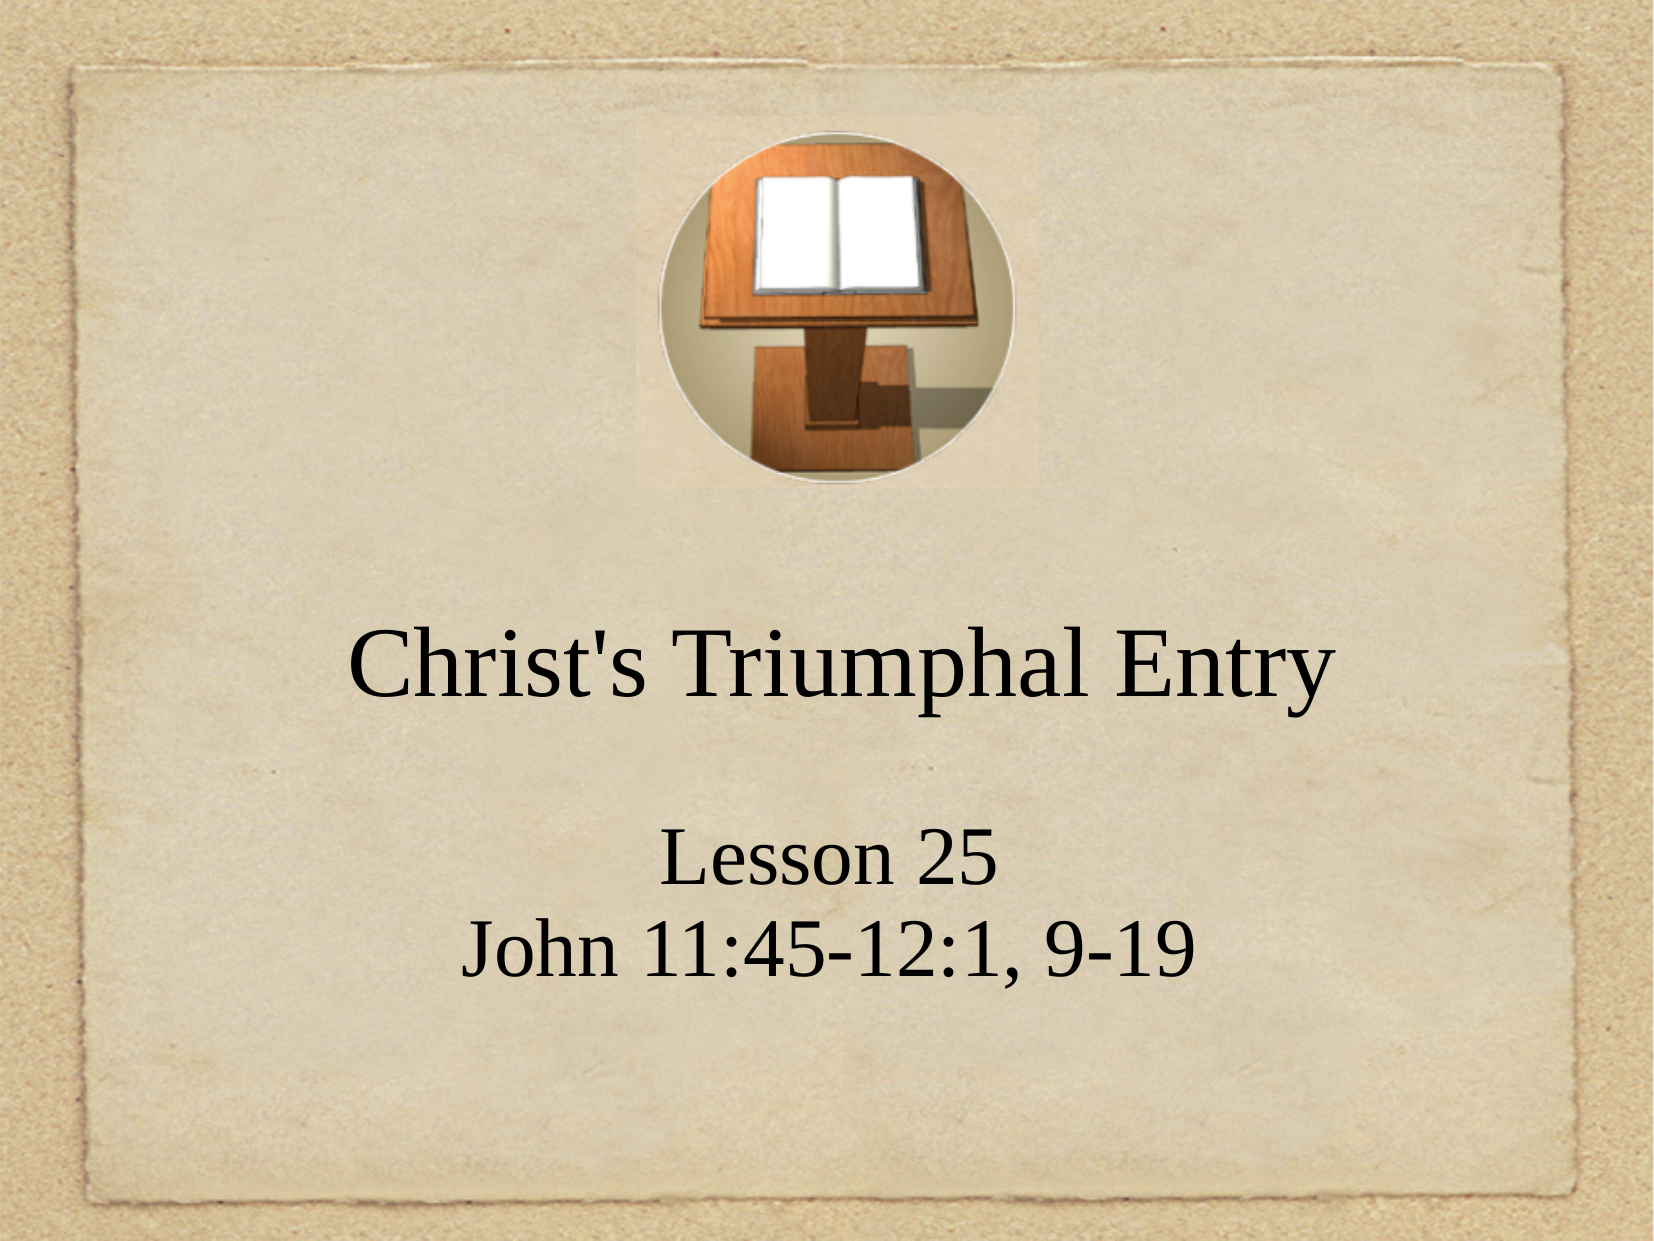

#
 Christ's Triumphal Entry
Lesson 25
John 11:45-12:1, 9-19